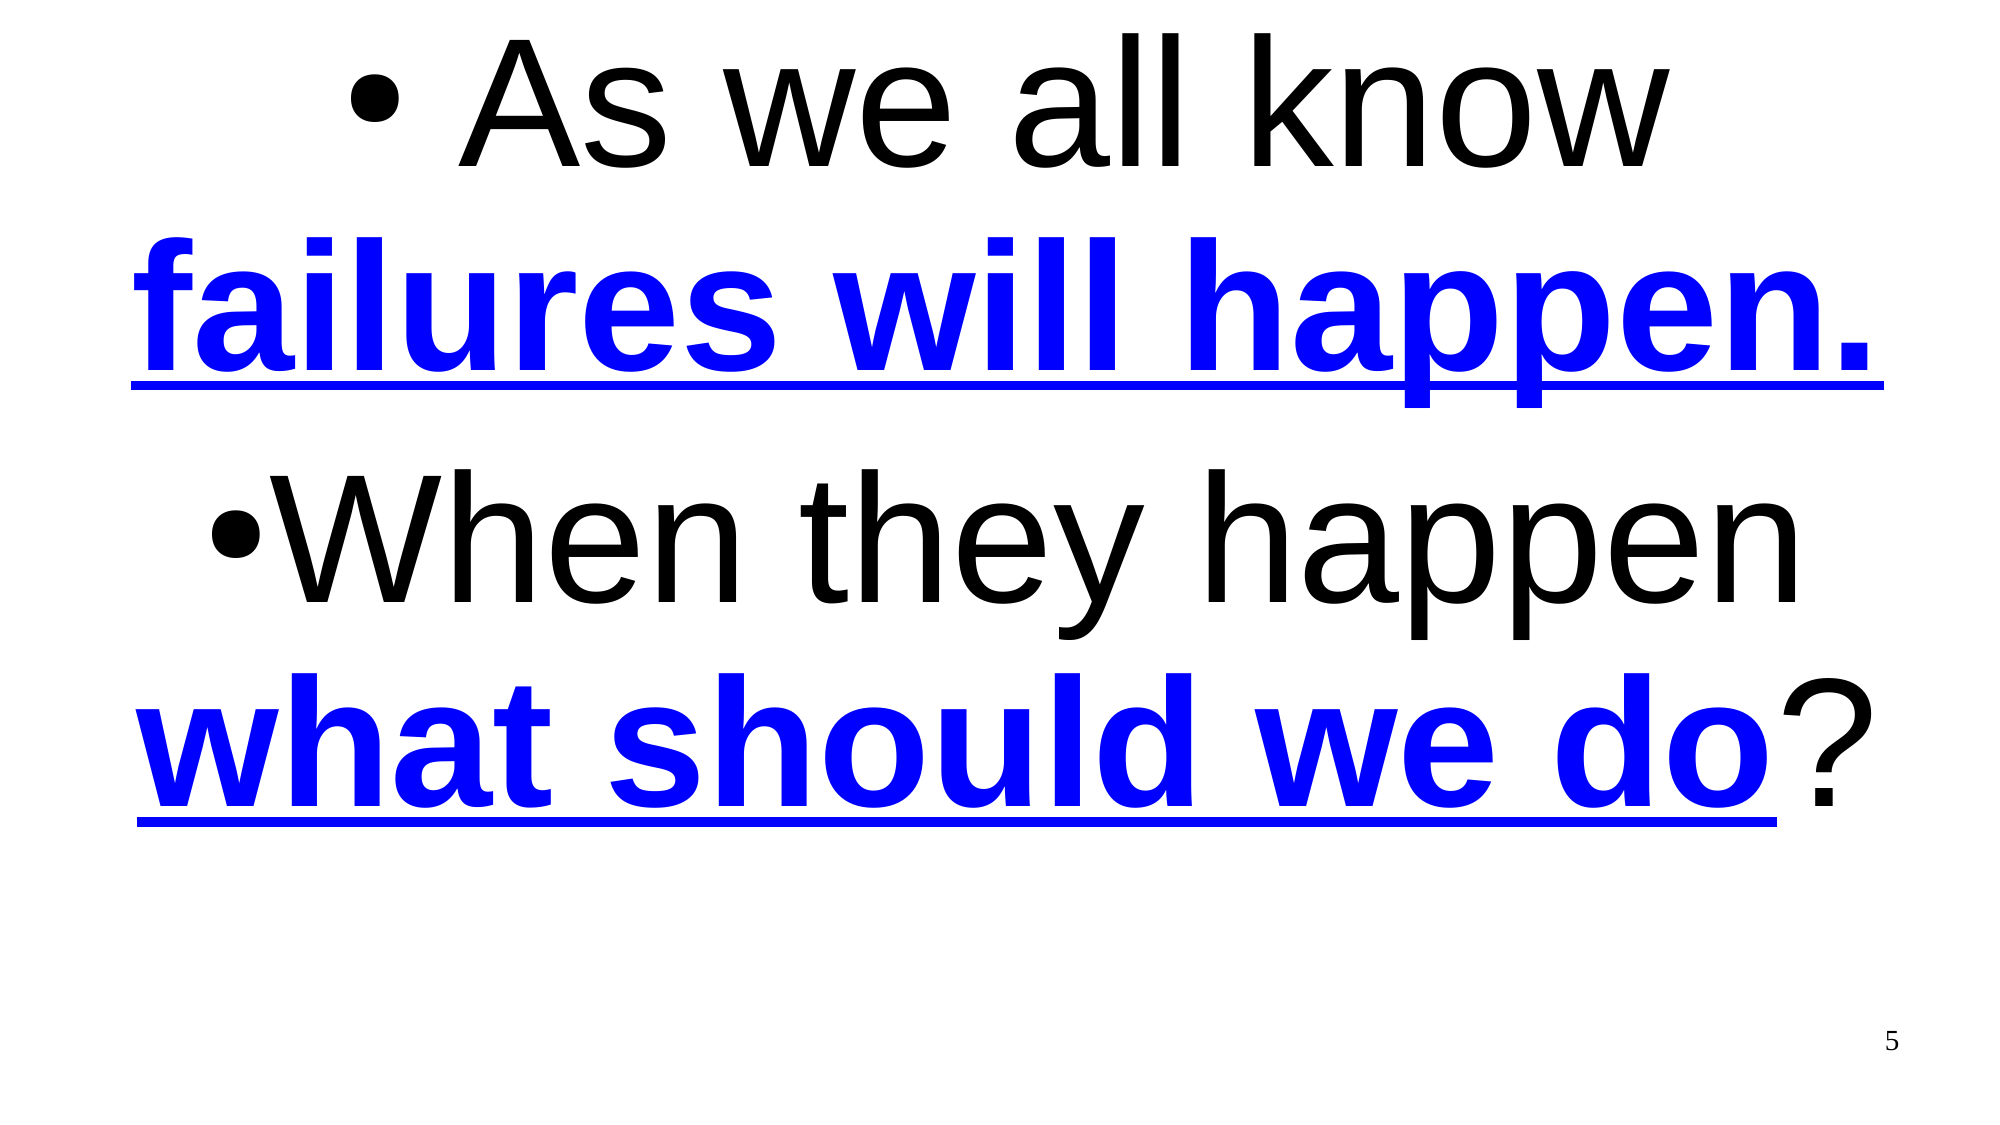

# As we all know failures will happen.
When they happen
what should we do?
5